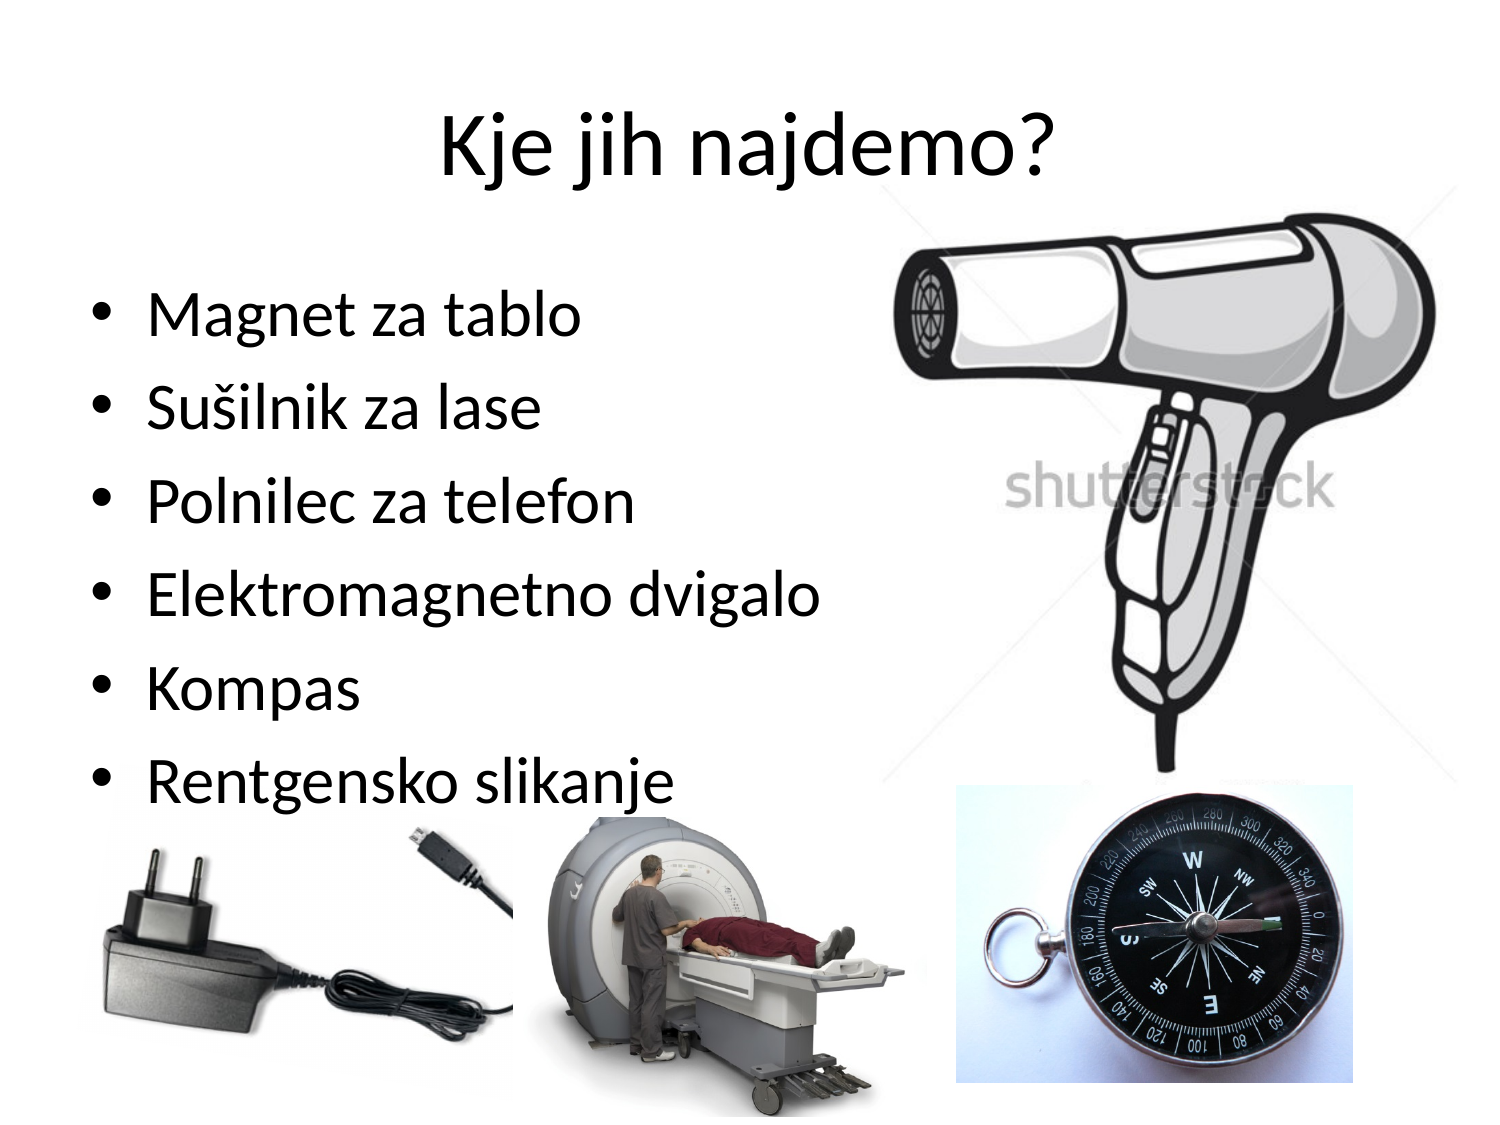

# Kje jih najdemo?
Magnet za tablo
Sušilnik za lase
Polnilec za telefon
Elektromagnetno dvigalo
Kompas
Rentgensko slikanje